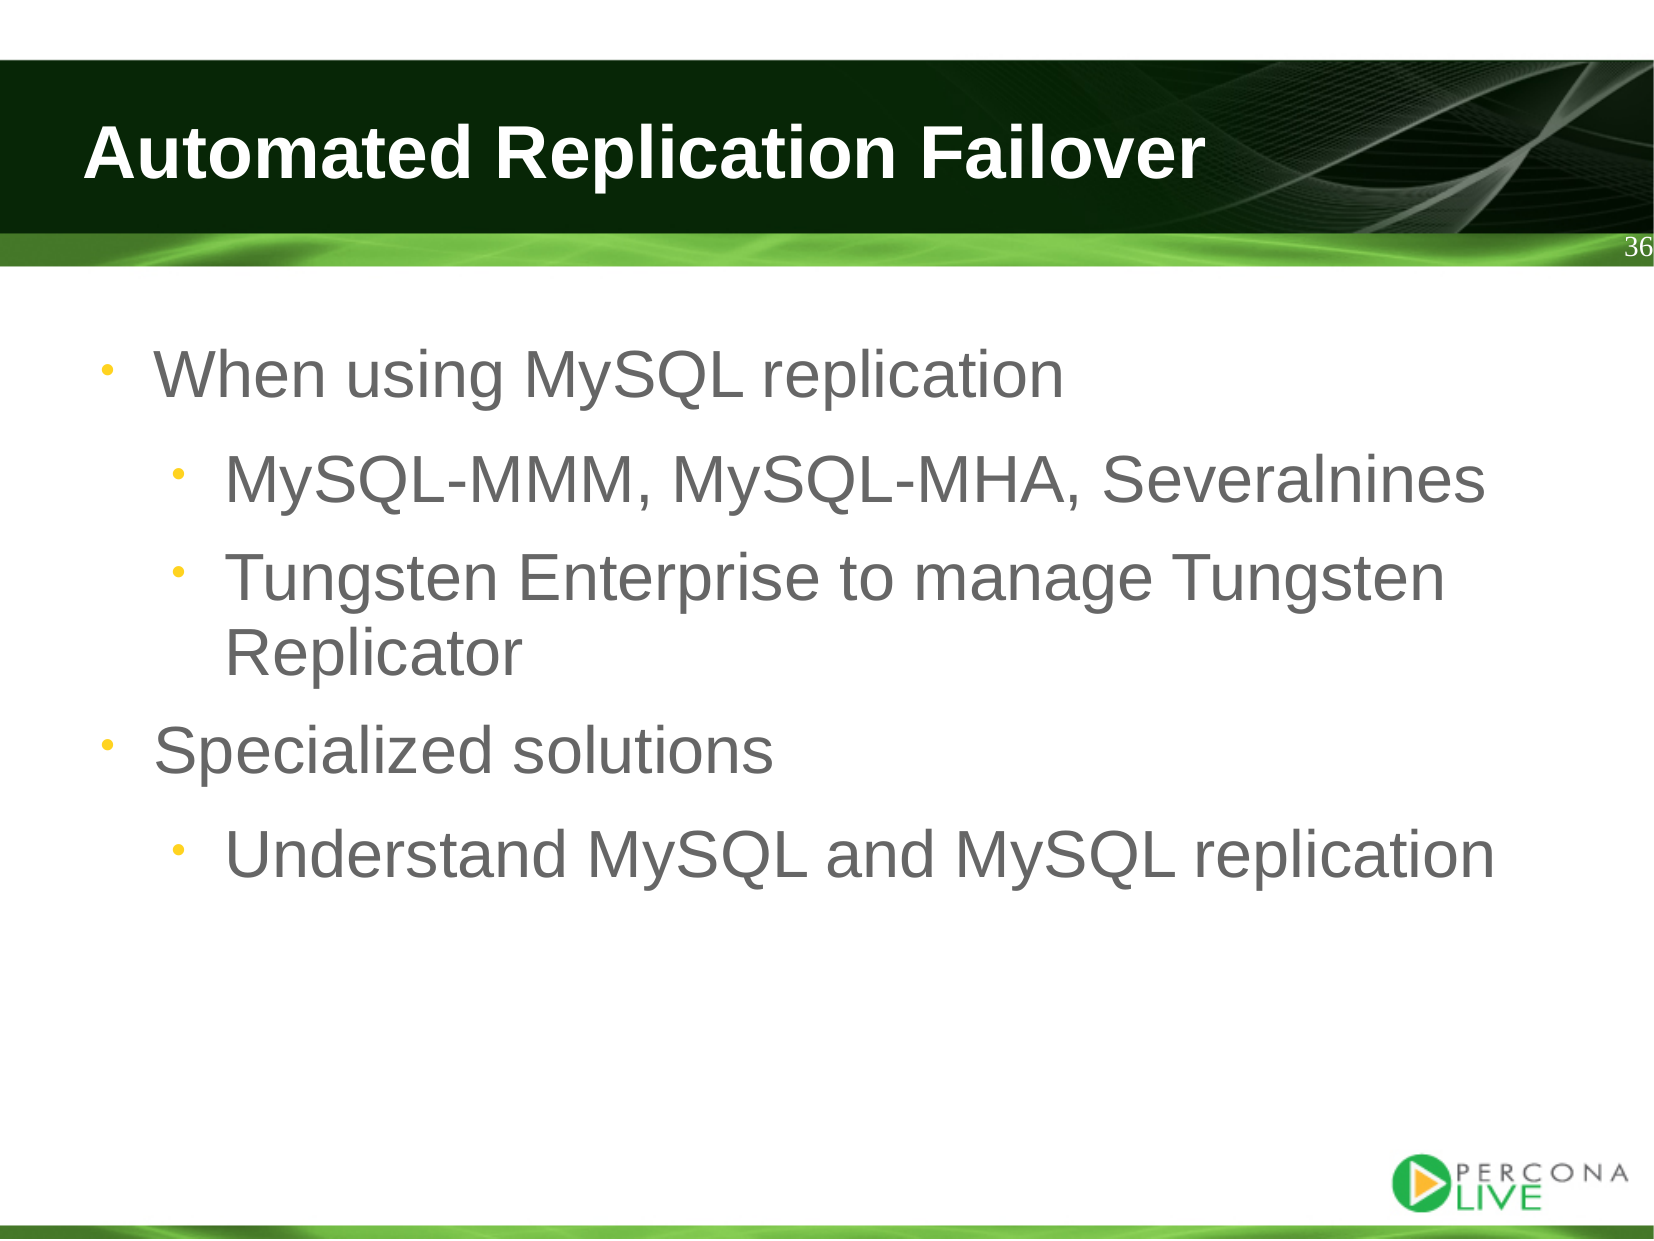

# Automated Replication Failover
36
When using MySQL replication
MySQL-MMM, MySQL-MHA, Severalnines
Tungsten Enterprise to manage Tungsten Replicator
Specialized solutions
Understand MySQL and MySQL replication